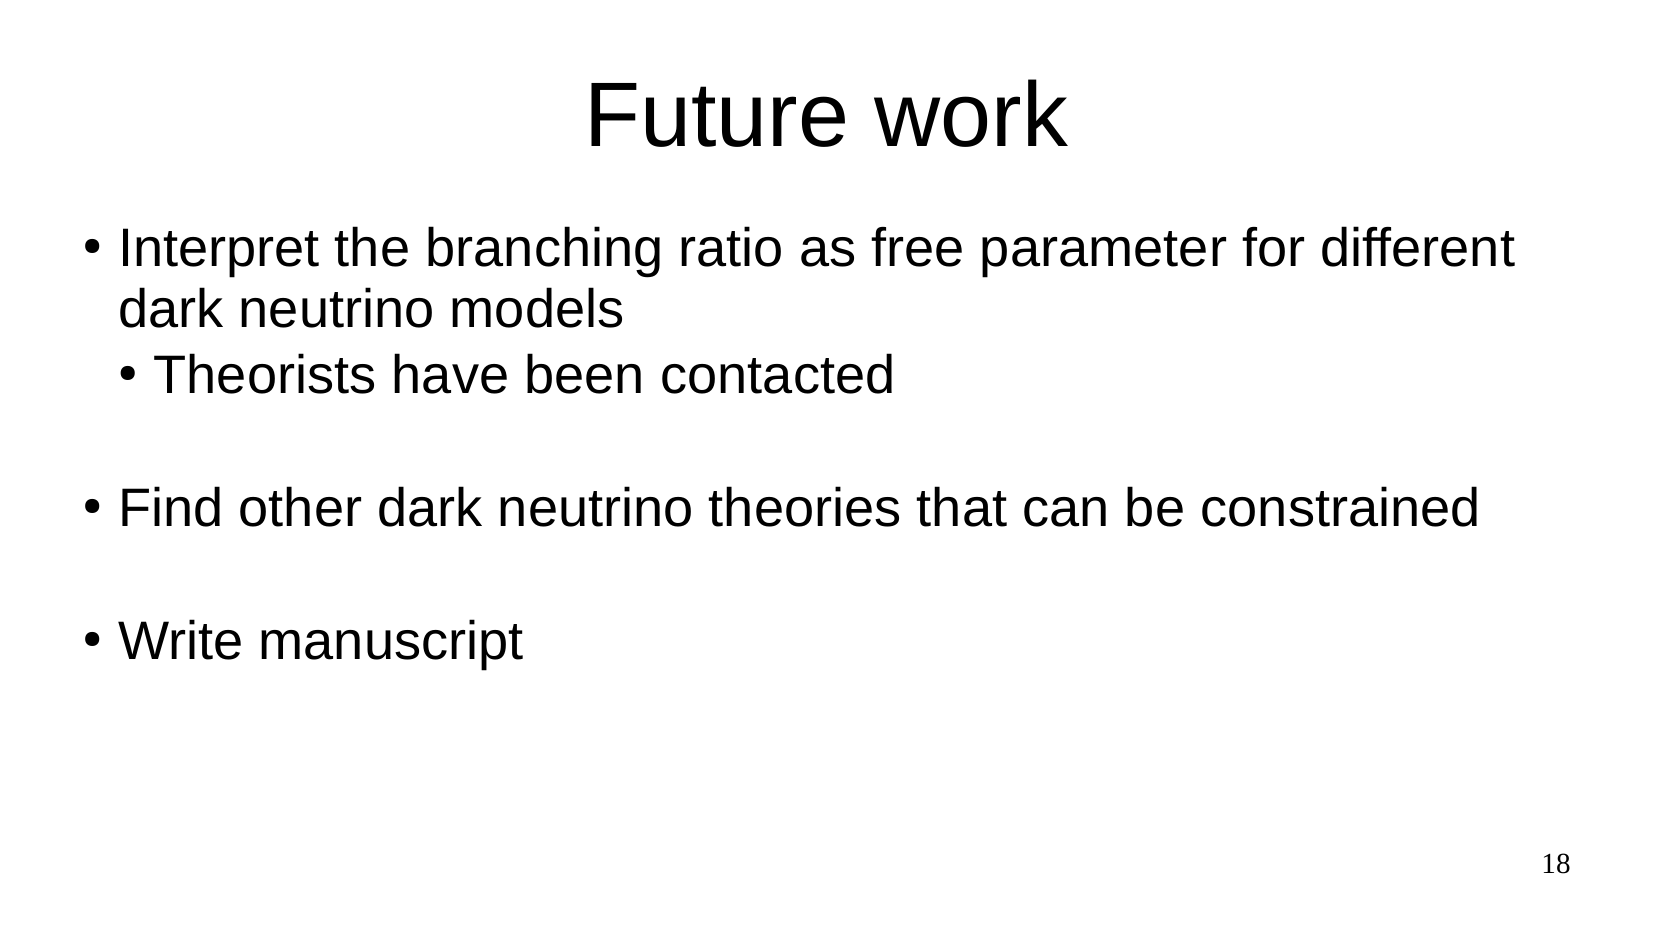

# Future work
Interpret the branching ratio as free parameter for different dark neutrino models
Theorists have been contacted
Find other dark neutrino theories that can be constrained
Write manuscript
18